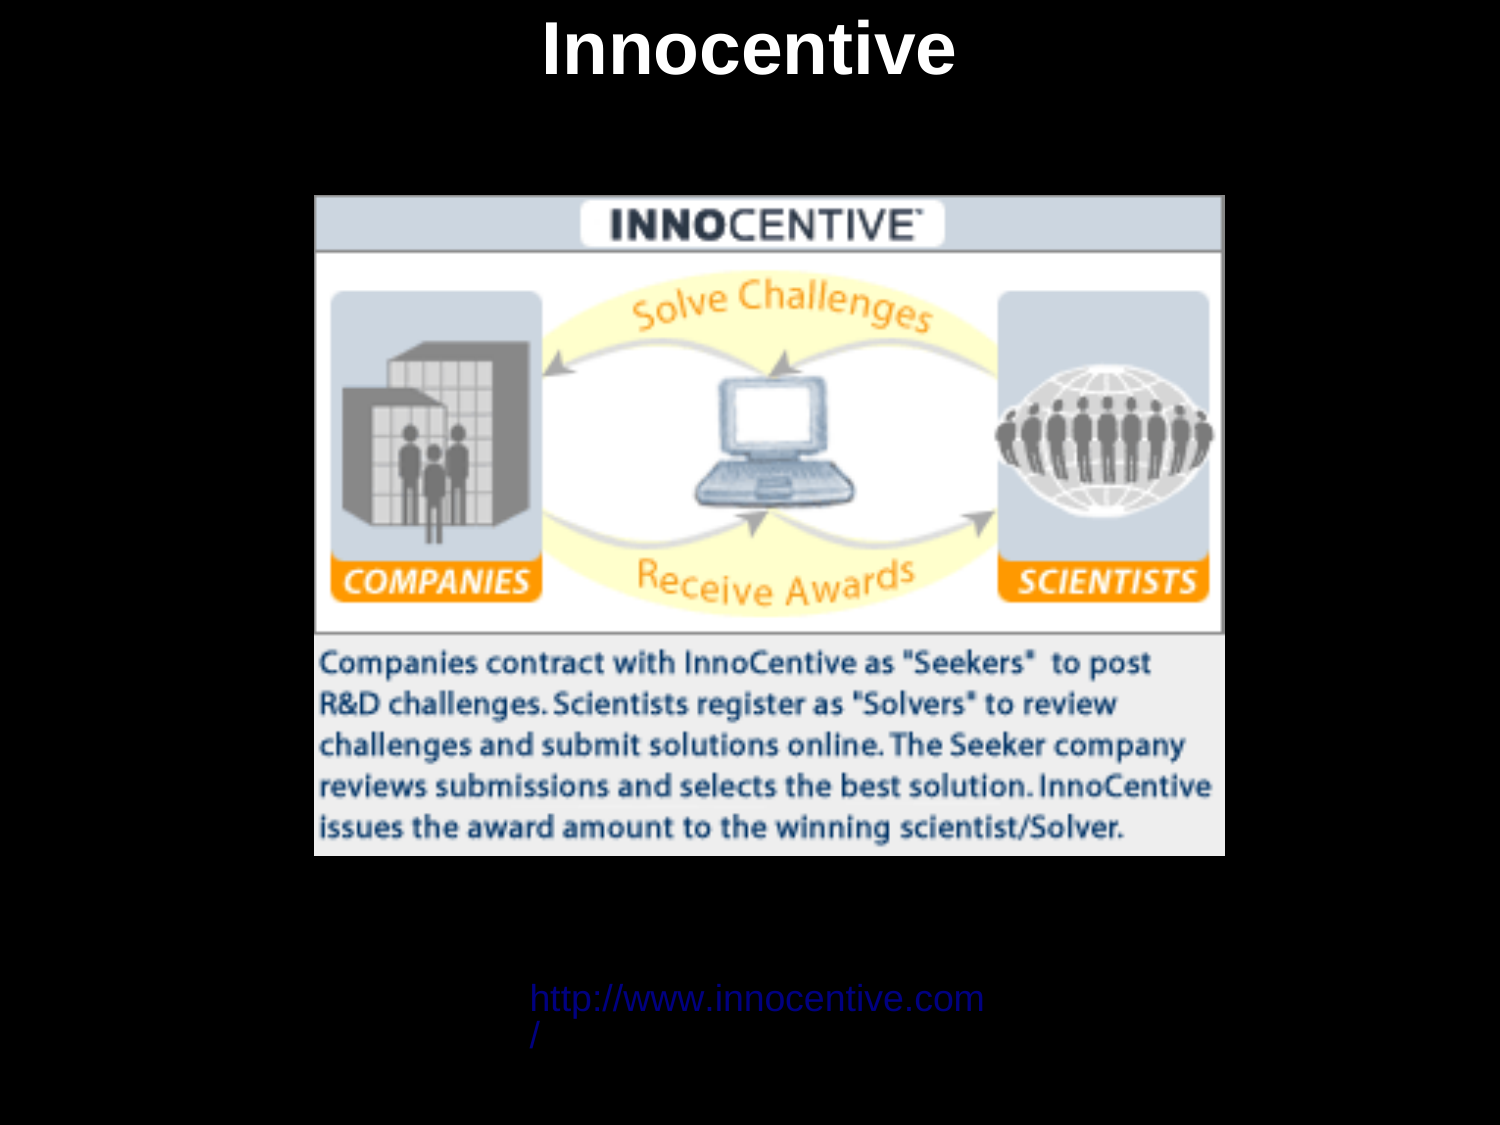

# Innocentive
Often researchers know most of the answer in advance.
http://www.innocentive.com/